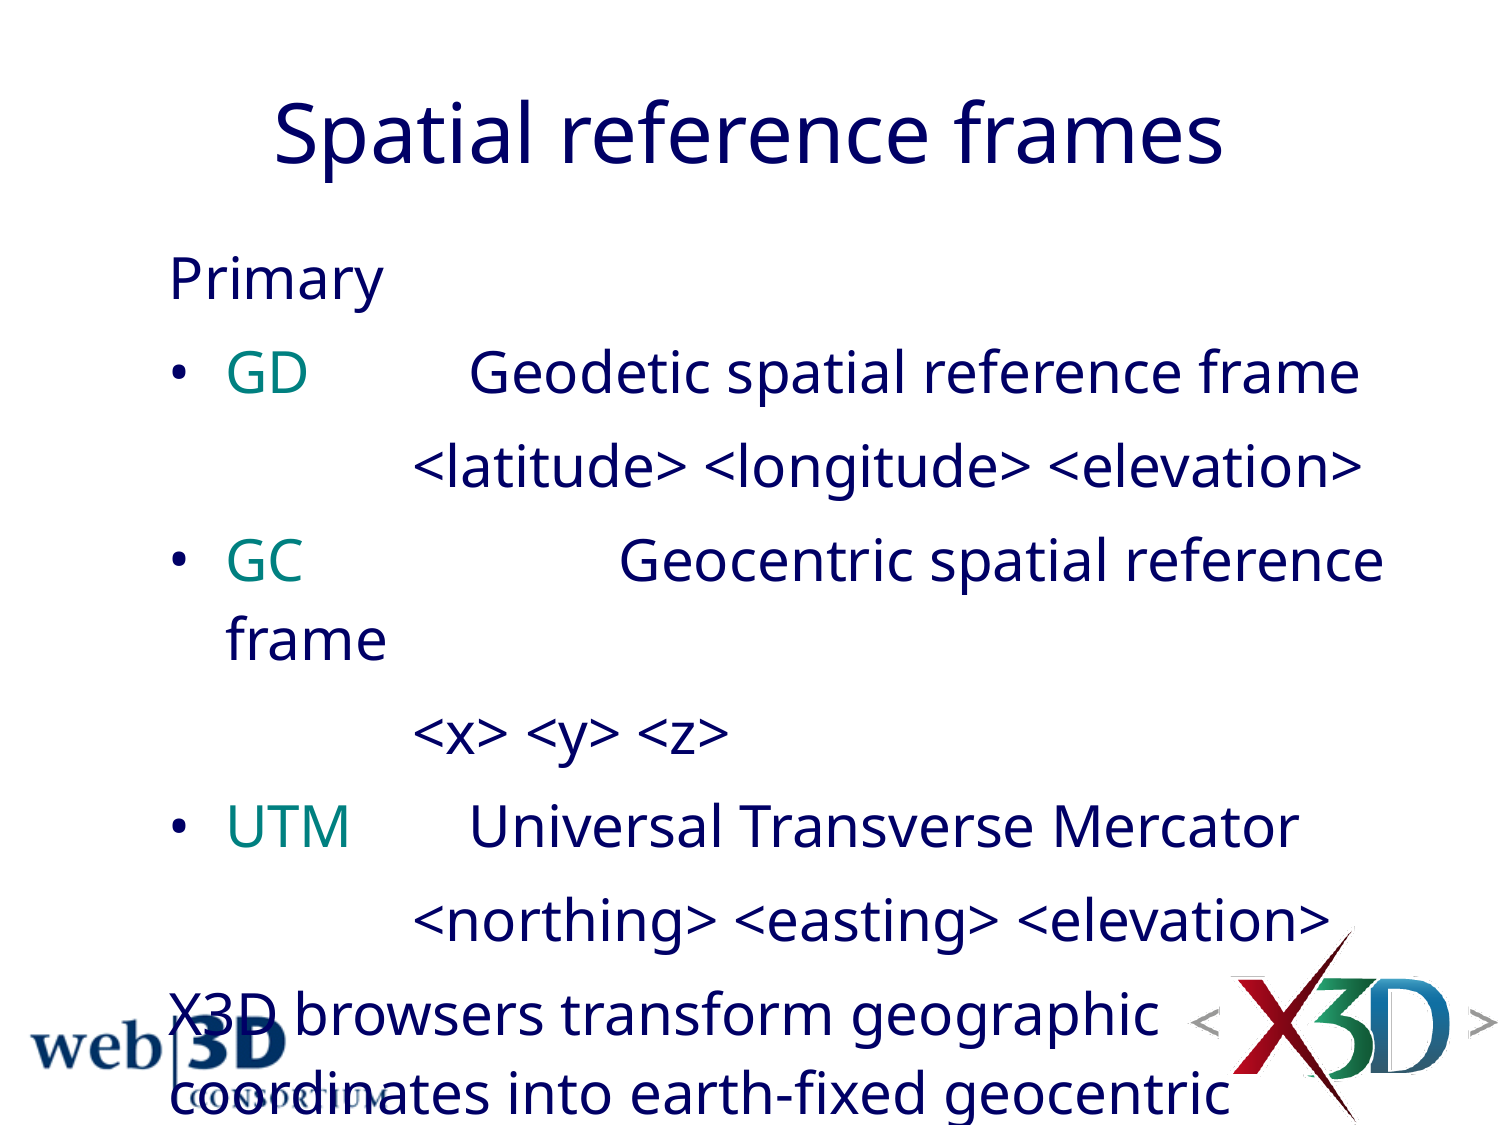

# Spatial reference frames
Primary
GD 	Geodetic spatial reference frame
 <latitude> <longitude> <elevation>
GC 		Geocentric spatial reference frame
 <x> <y> <z>
UTM 	Universal Transverse Mercator
 <northing> <easting> <elevation>
X3D browsers transform geographic coordinates into earth-fixed geocentric coordinates